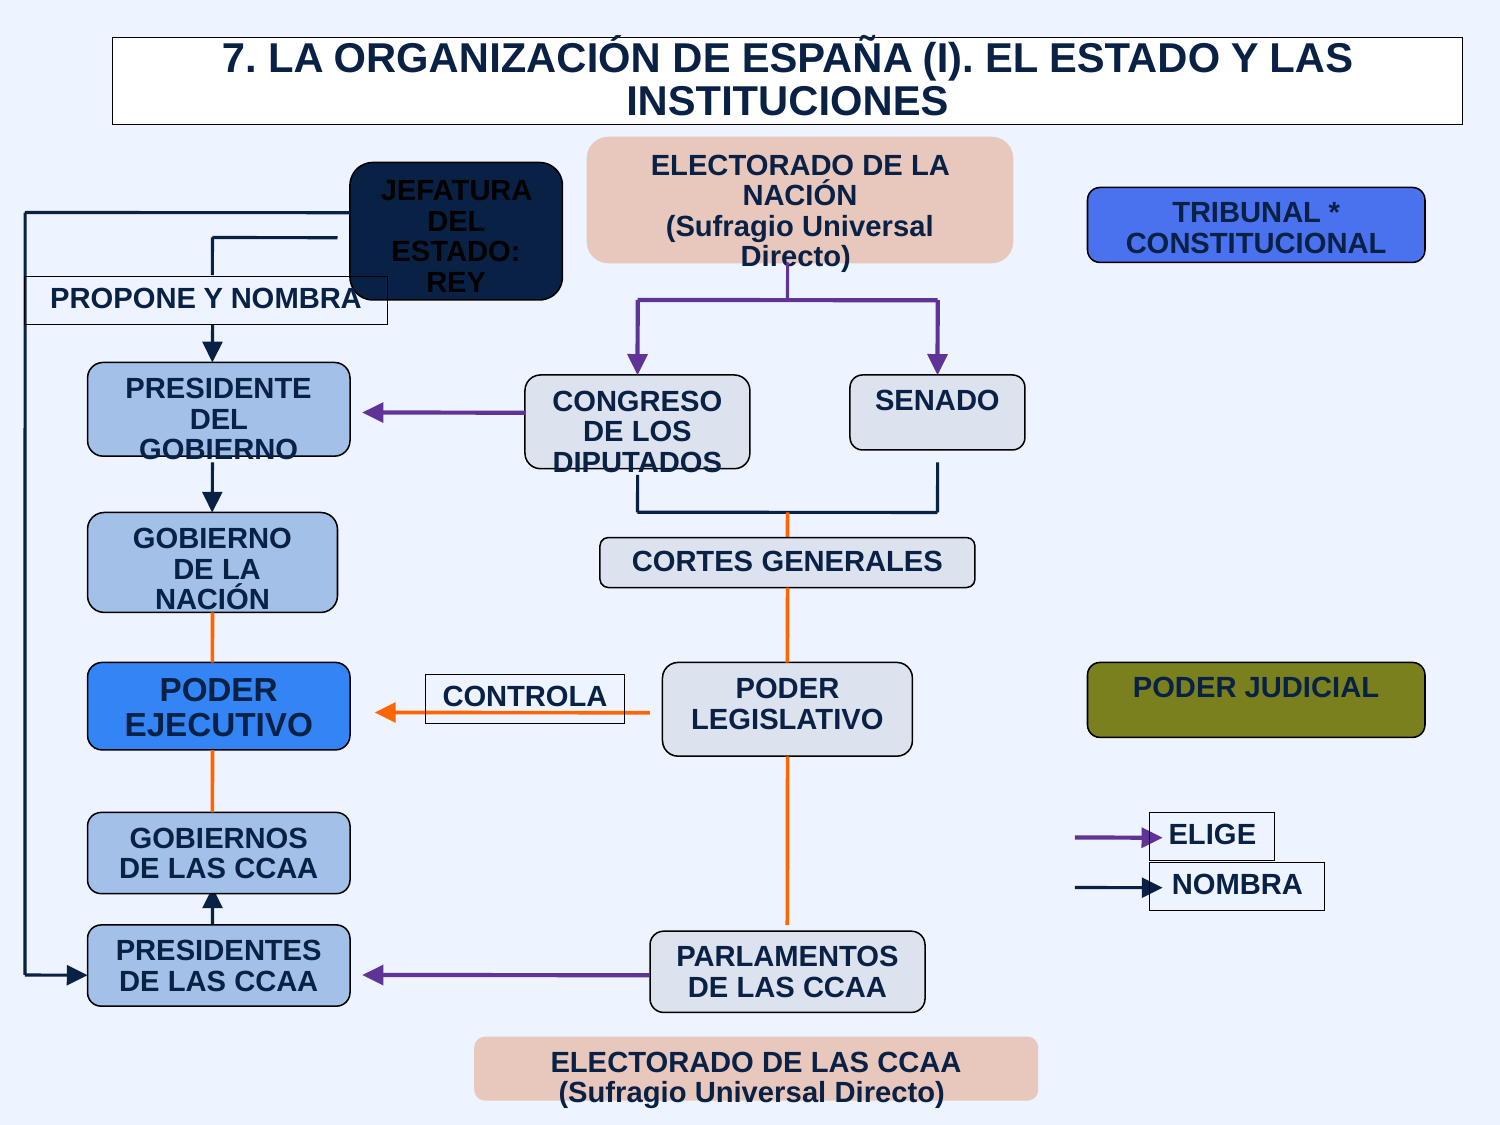

# 7. LA ORGANIZACIÓN DE ESPAÑA (I). EL ESTADO Y LAS INSTITUCIONES
ELECTORADO DE LA NACIÓN
(Sufragio Universal Directo)
JEFATURA DEL ESTADO: REY
TRIBUNAL * CONSTITUCIONAL
PROPONE Y NOMBRA
PRESIDENTE
DEL GOBIERNO
CONGRESO DE LOS DIPUTADOS
SENADO
GOBIERNO
 DE LA NACIÓN
CORTES GENERALES
PODER EJECUTIVO
PODER LEGISLATIVO
PODER JUDICIAL
CONTROLA
GOBIERNOS
DE LAS CCAA
ELIGE
NOMBRA
PRESIDENTES DE LAS CCAA
PARLAMENTOS DE LAS CCAA
ELECTORADO DE LAS CCAA
(Sufragio Universal Directo)